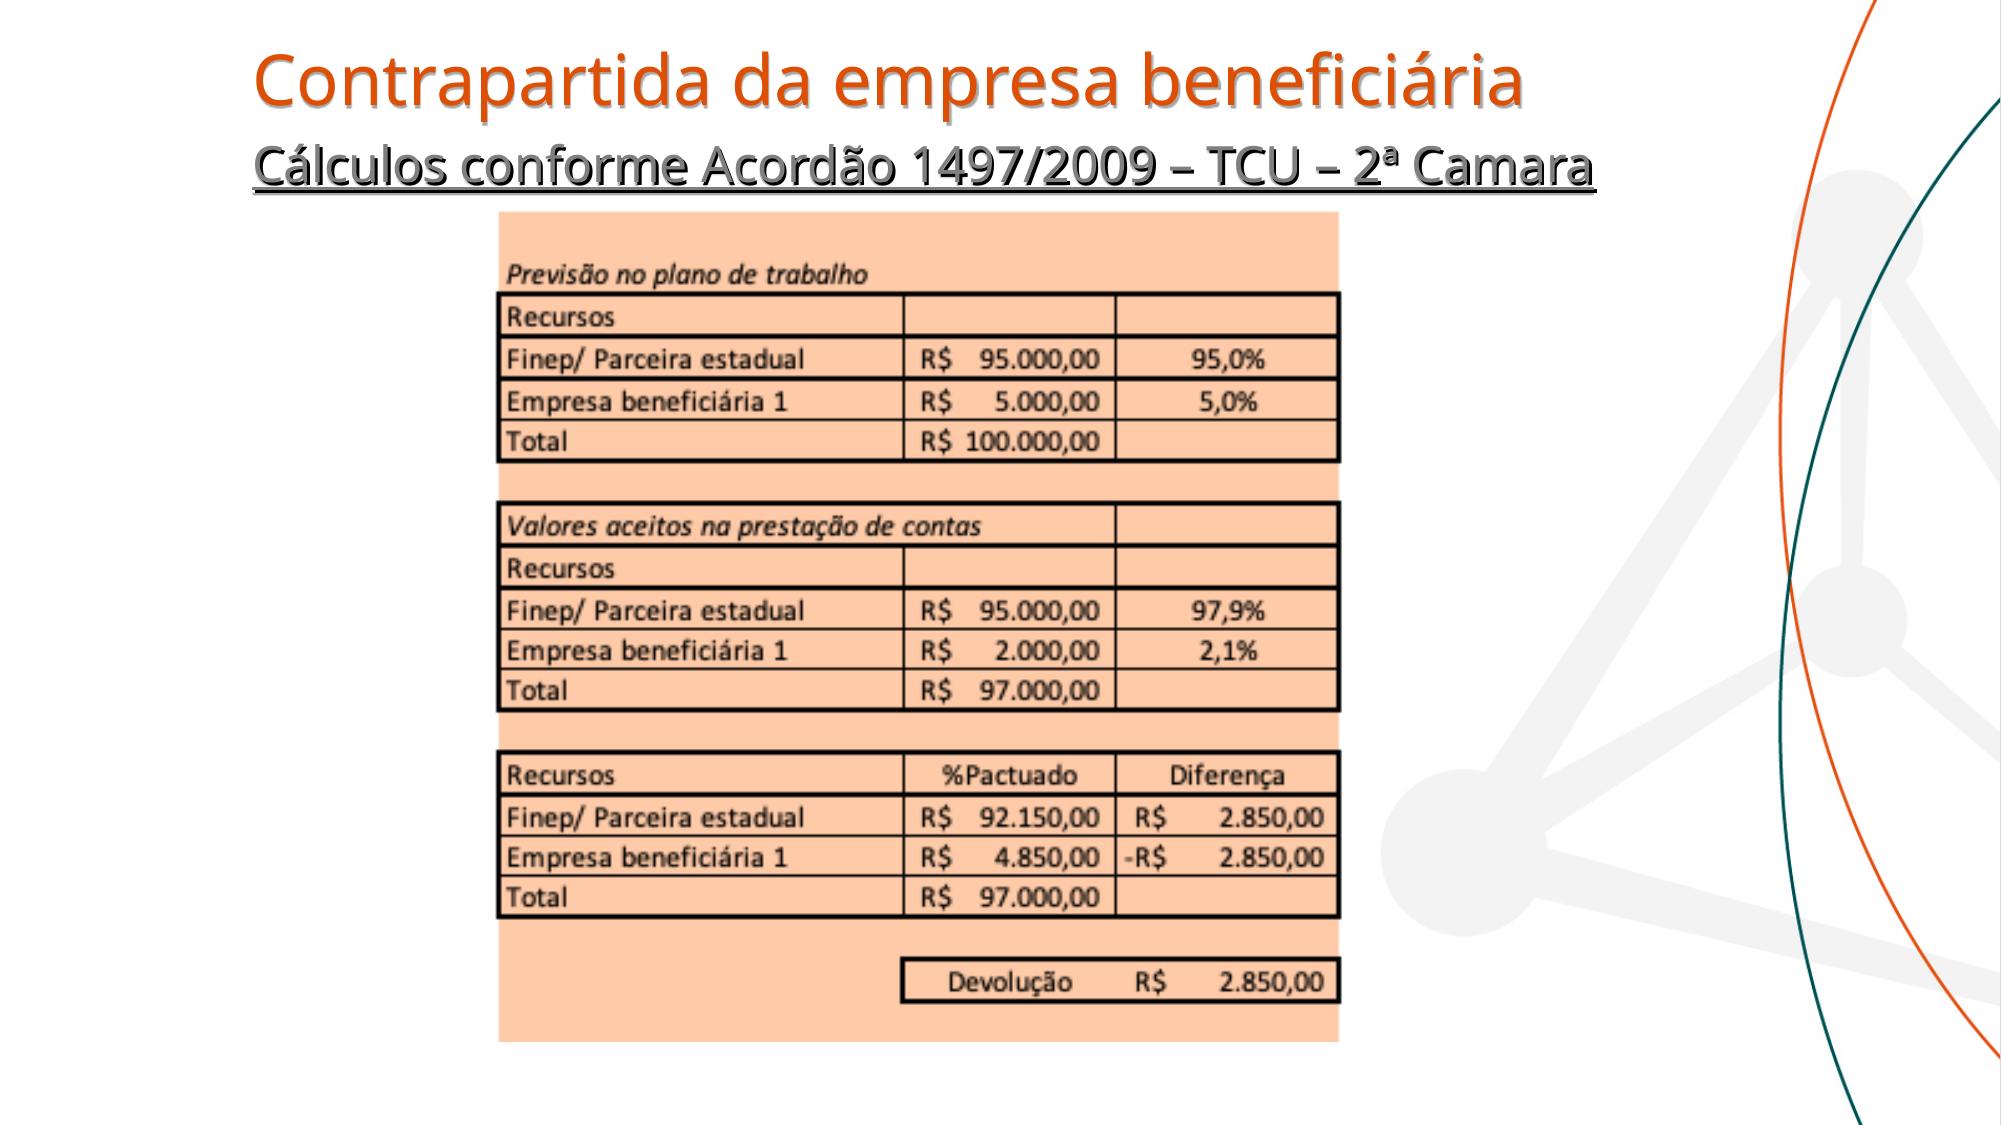

Contrapartida da empresa beneficiária
Cálculos conforme Acordão 1497/2009 – TCU – 2ª Camara